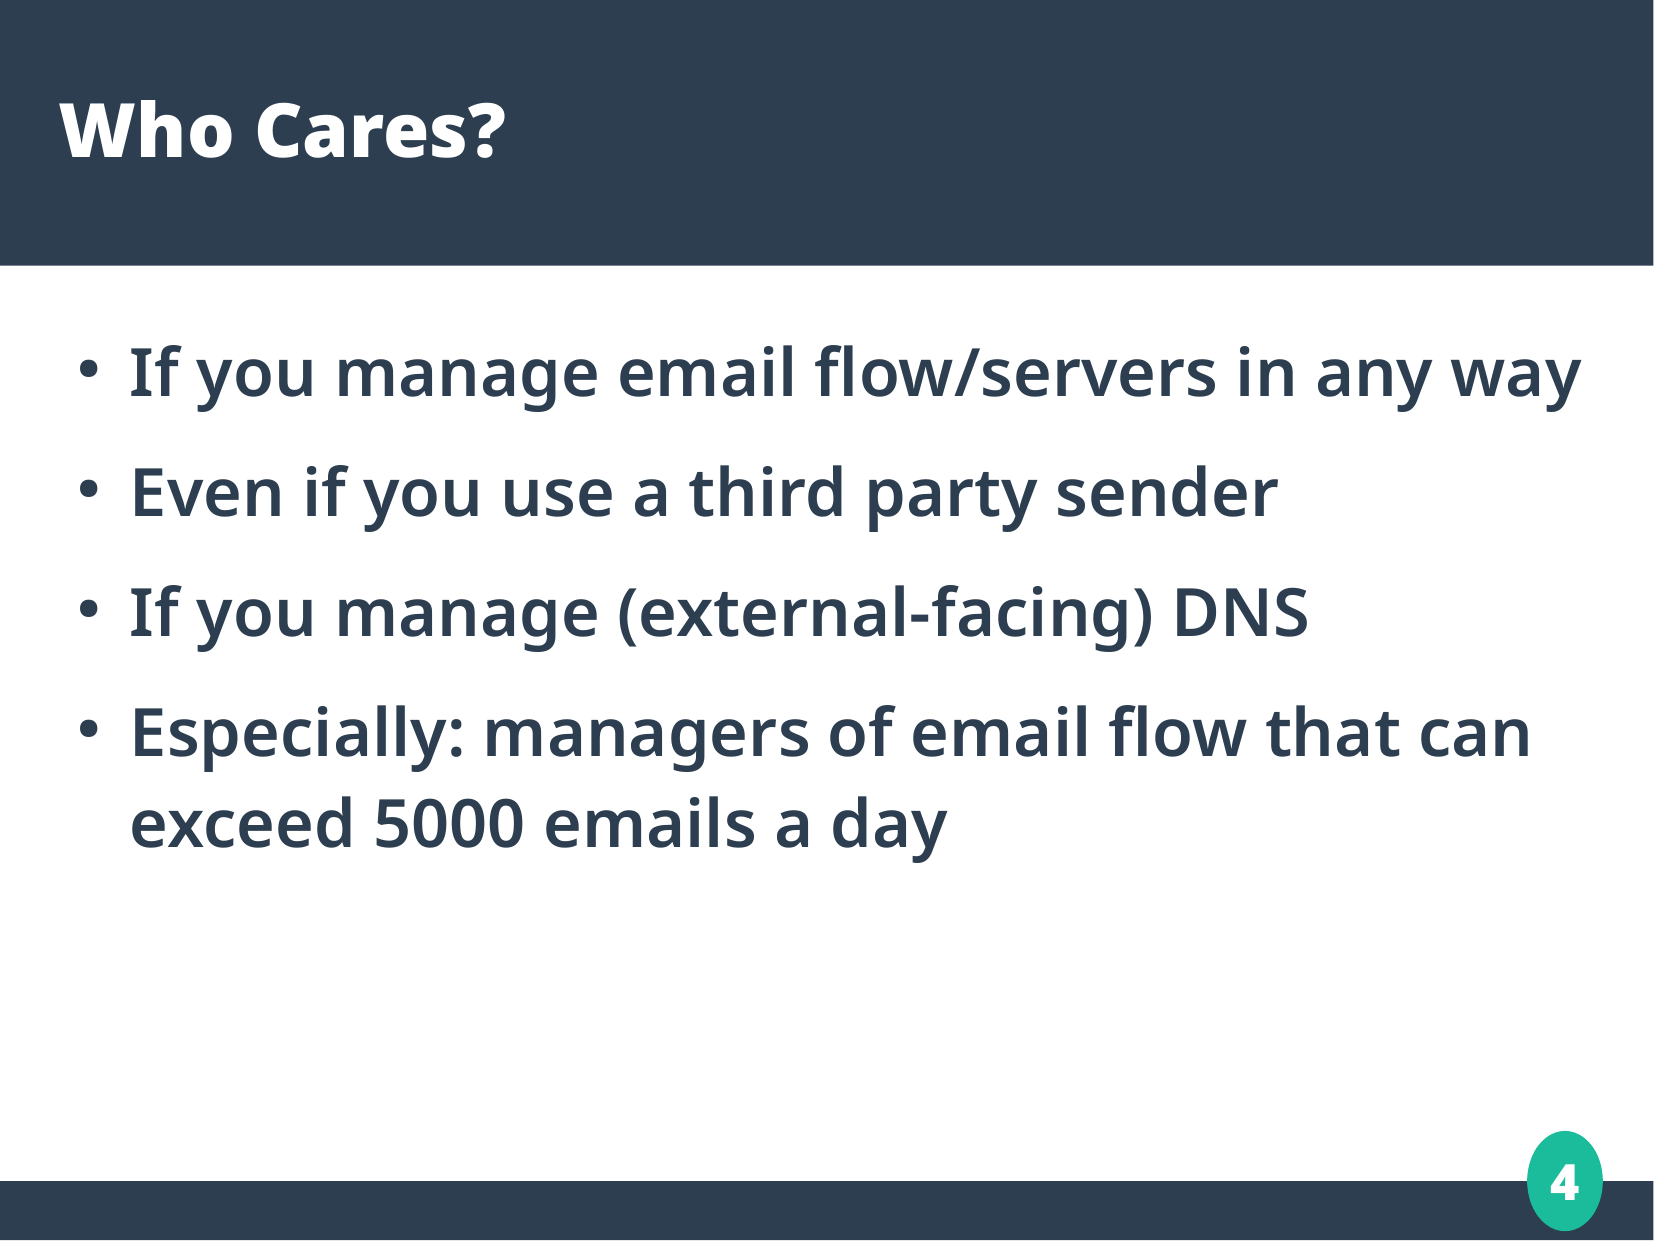

# Who Cares?
If you manage email flow/servers in any way
Even if you use a third party sender
If you manage (external-facing) DNS
Especially: managers of email flow that can exceed 5000 emails a day